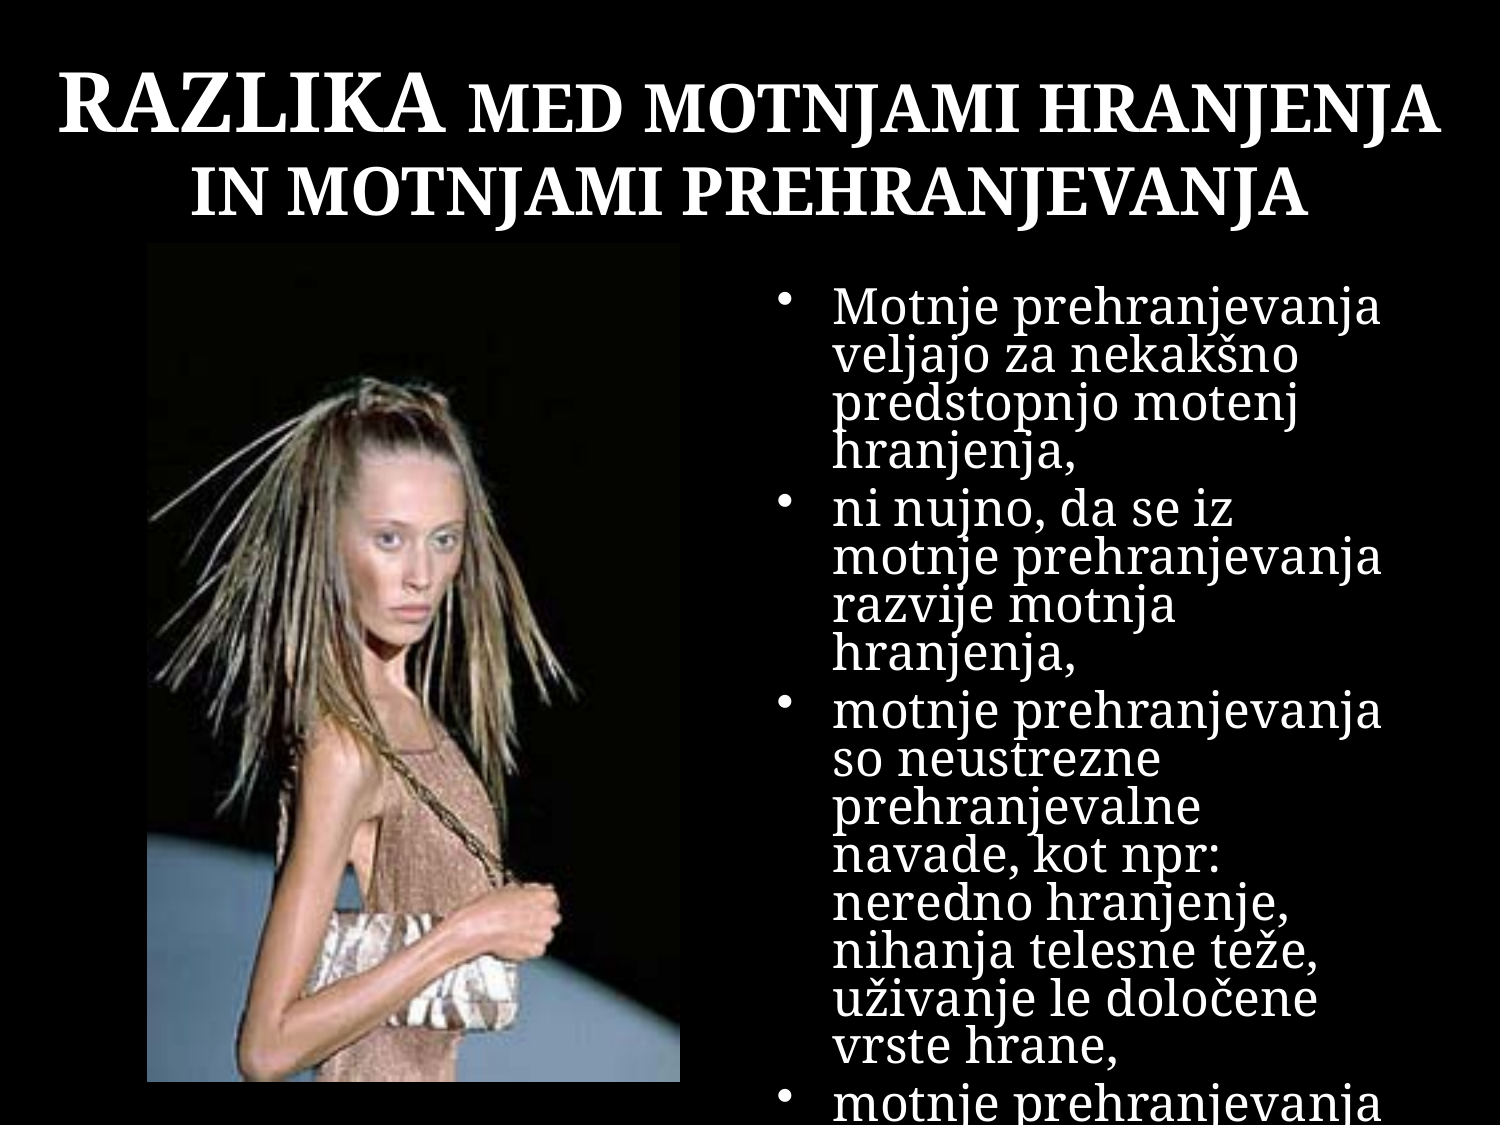

# RAZLIKA MED MOTNJAMI HRANJENJA IN MOTNJAMI PREHRANJEVANJA
Motnje prehranjevanja veljajo za nekakšno predstopnjo motenj hranjenja,
ni nujno, da se iz motnje prehranjevanja razvije motnja hranjenja,
motnje prehranjevanja so neustrezne prehranjevalne navade, kot npr: neredno hranjenje, nihanja telesne teže, uživanje le določene vrste hrane,
motnje prehranjevanja niso nujno znak duševne motnje.